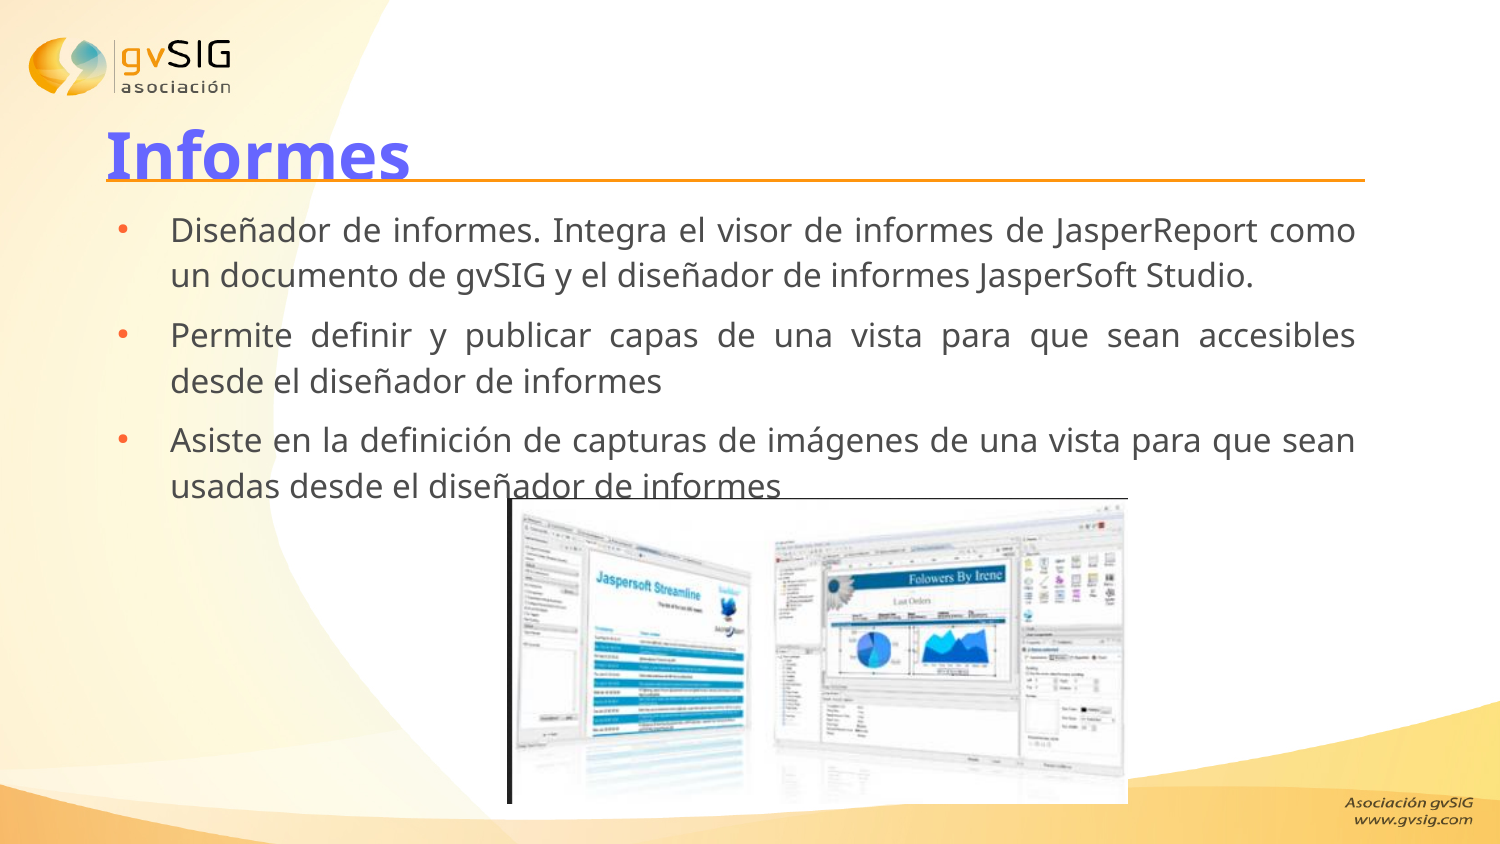

# Informes
Diseñador de informes. Integra el visor de informes de JasperReport como un documento de gvSIG y el diseñador de informes JasperSoft Studio.
Permite definir y publicar capas de una vista para que sean accesibles desde el diseñador de informes
Asiste en la definición de capturas de imágenes de una vista para que sean usadas desde el diseñador de informes